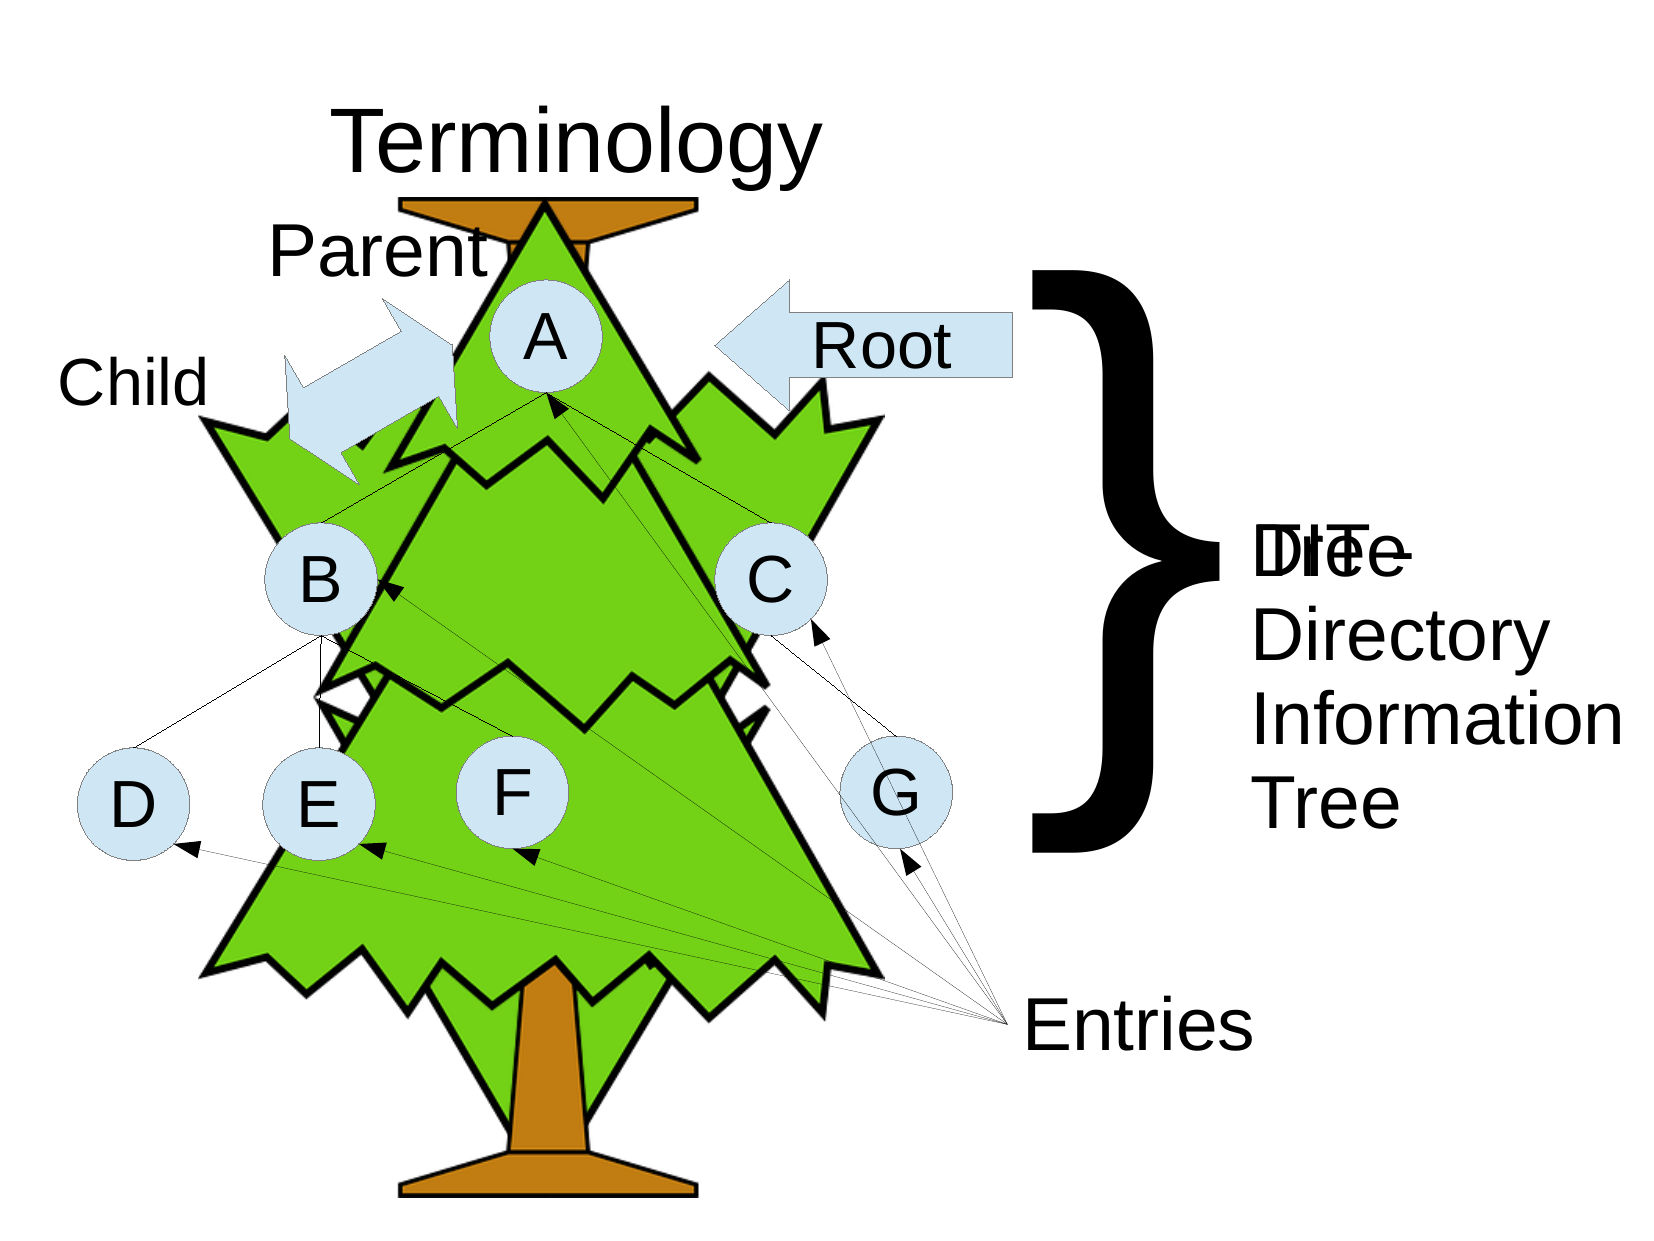

# Terminology
}
Parent
A
Root
Child
DIT -
Directory
Information
Tree
Tree
B
C
G
F
D
E
Entries